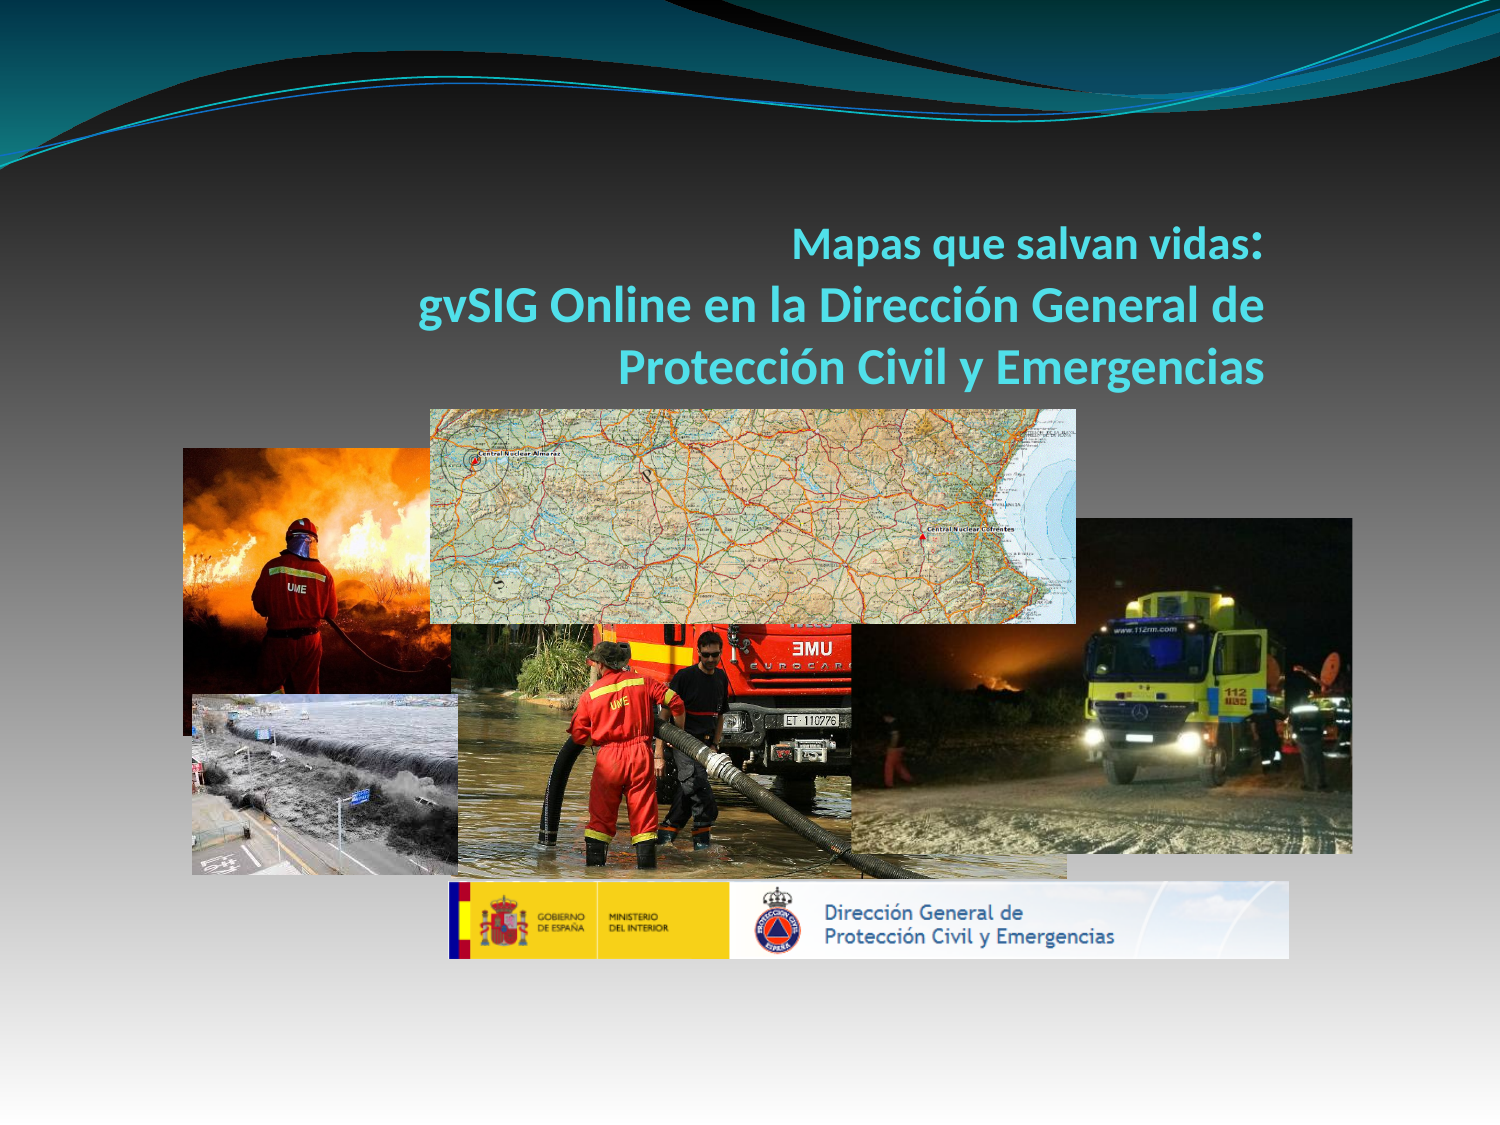

# Mapas que salvan vidas: gvSIG Online en la Dirección General de Protección Civil y Emergencias